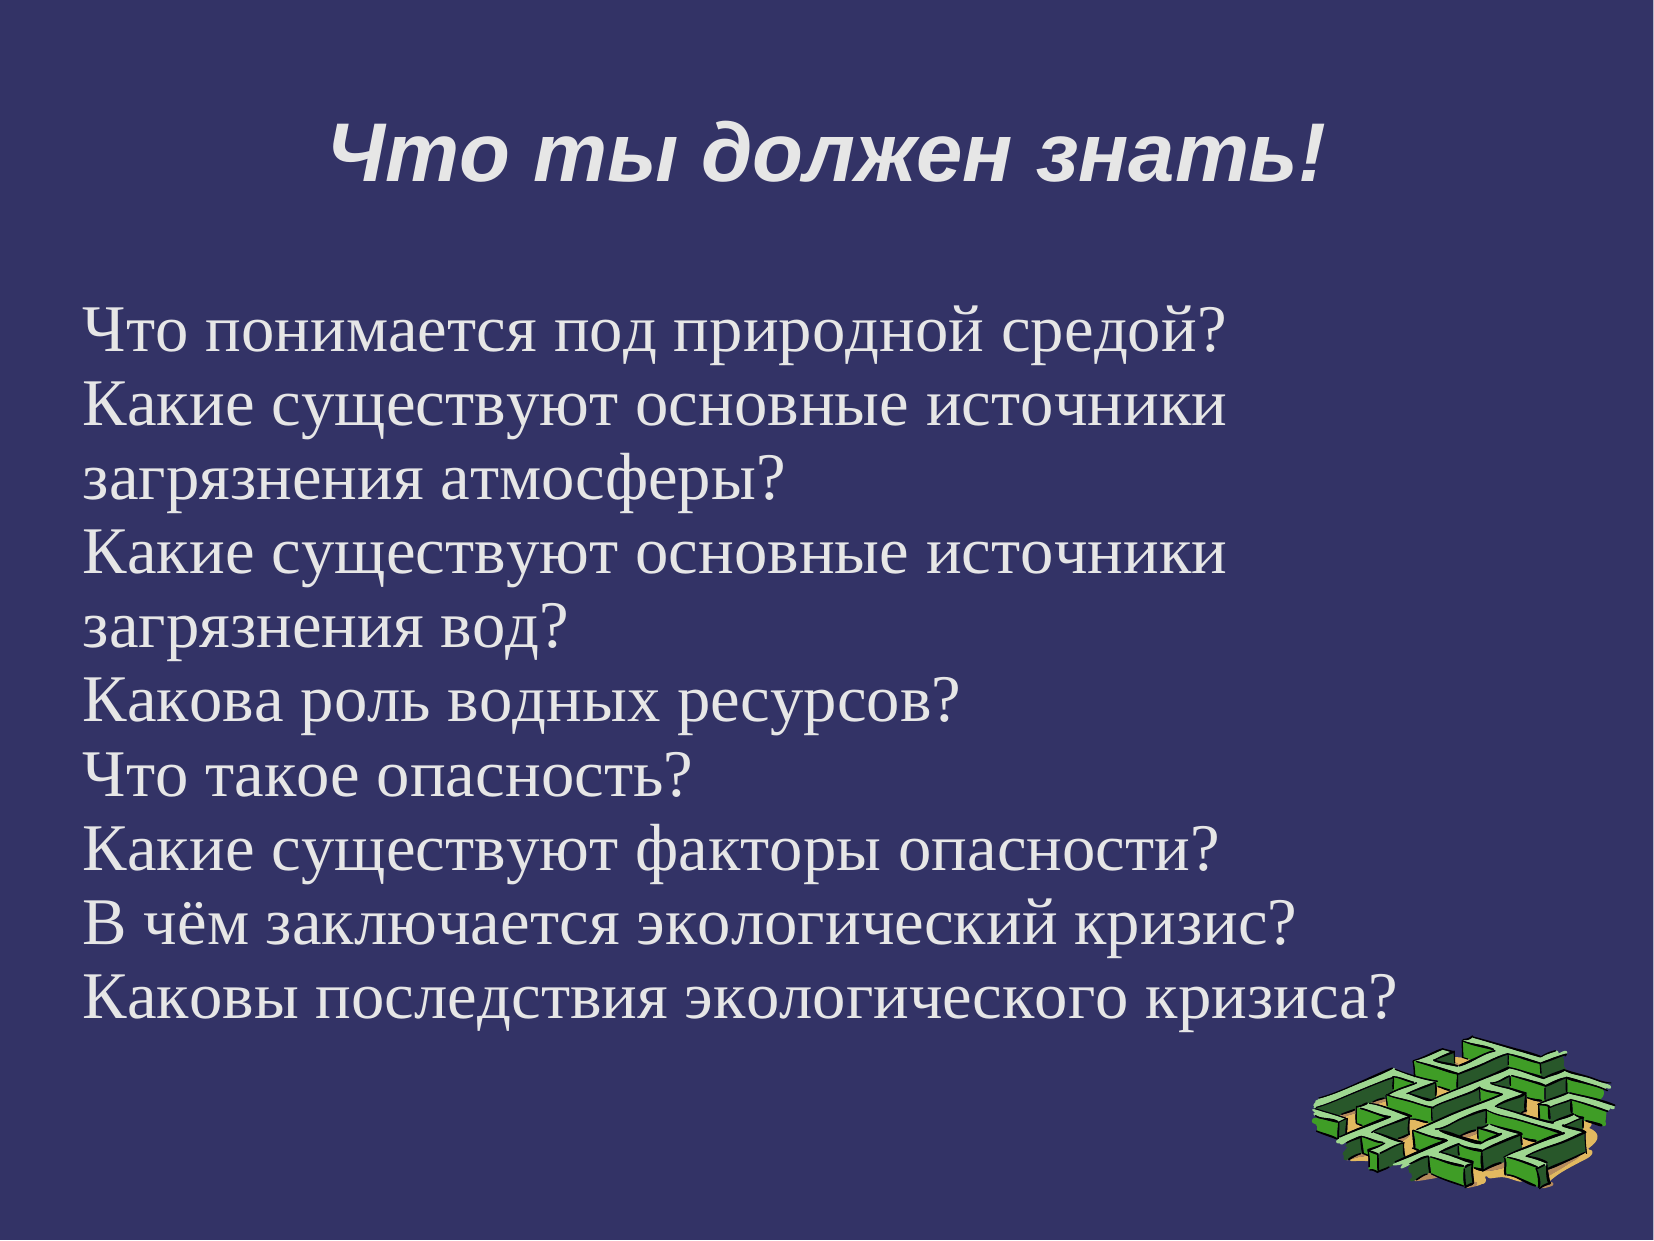

# Что ты должен знать!
Что понимается под природной средой?
Какие существуют основные источники загрязнения атмосферы?
Какие существуют основные источники загрязнения вод?
Какова роль водных ресурсов?
Что такое опасность?
Какие существуют факторы опасности?
В чём заключается экологический кризис?
Каковы последствия экологического кризиса?